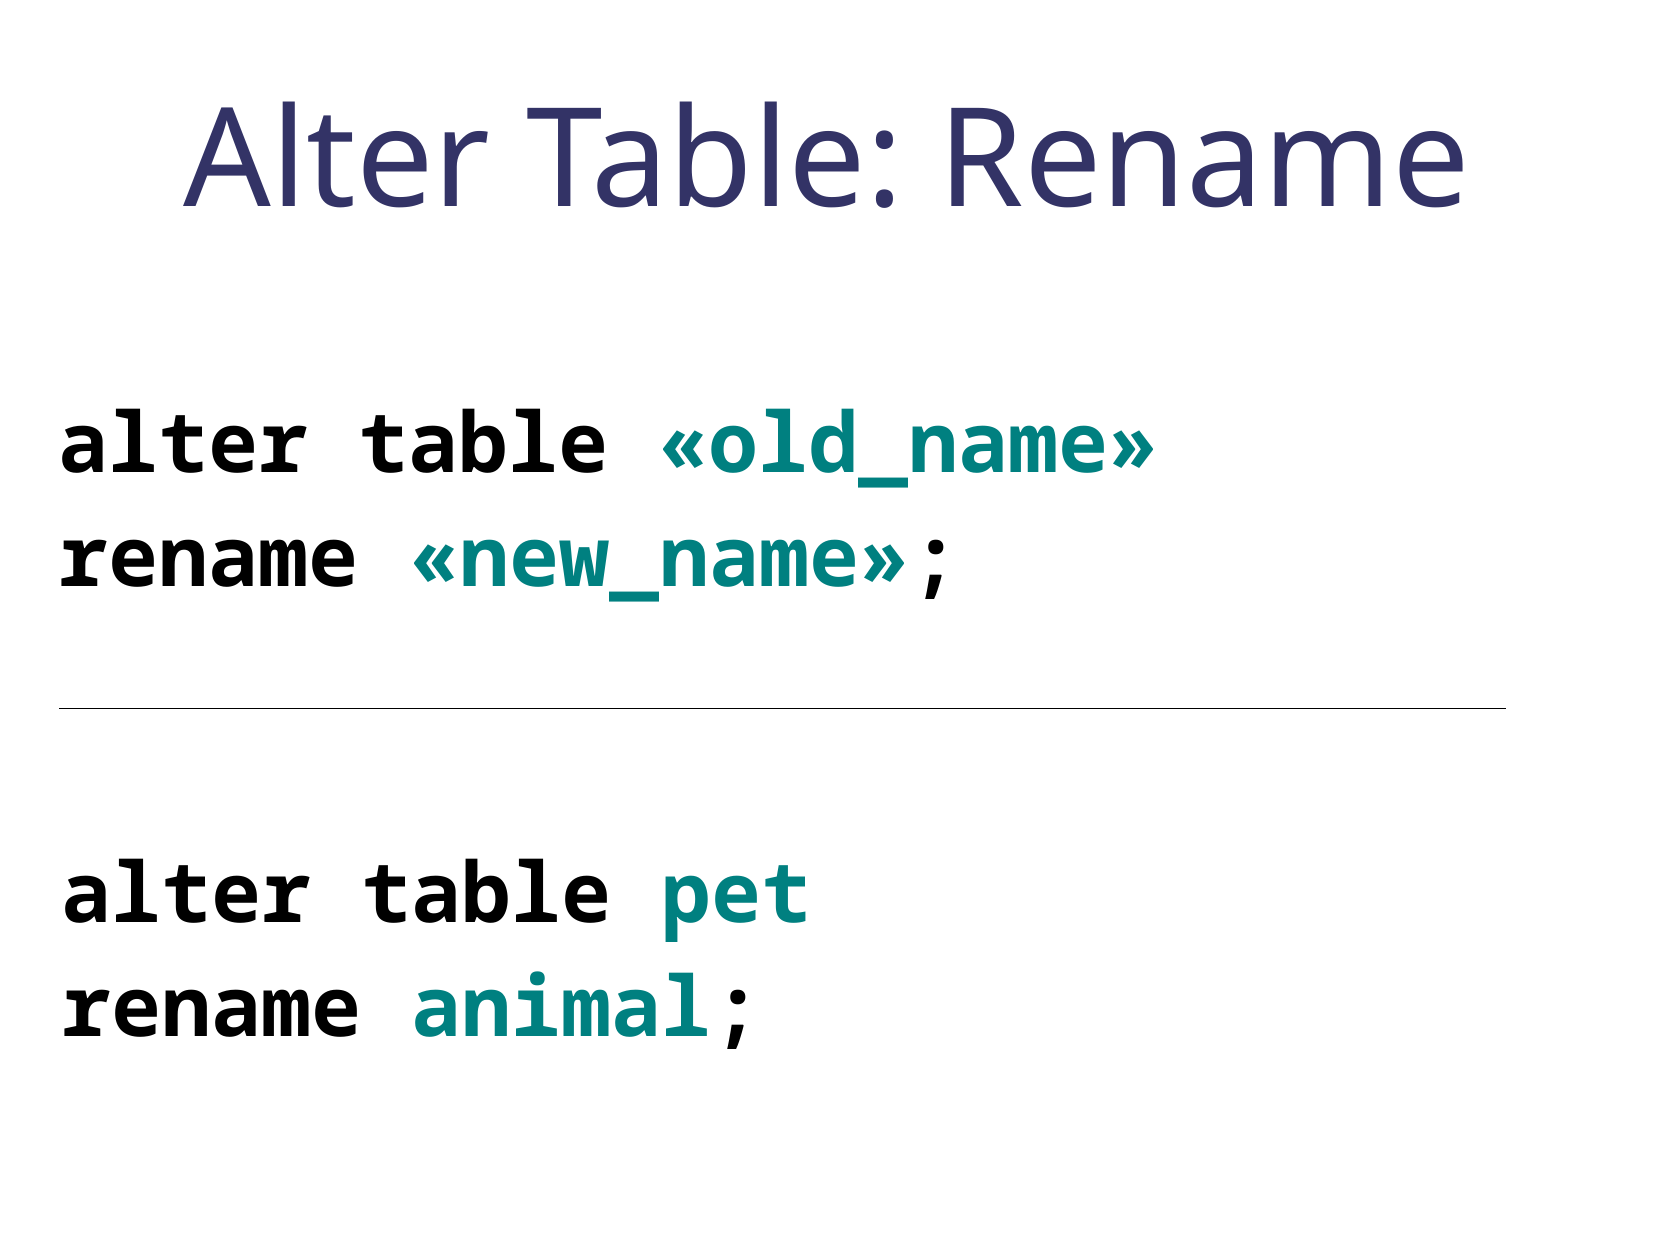

# Alter Table: Rename
alter table «old_name»
rename «new_name»;
alter table pet
rename animal;